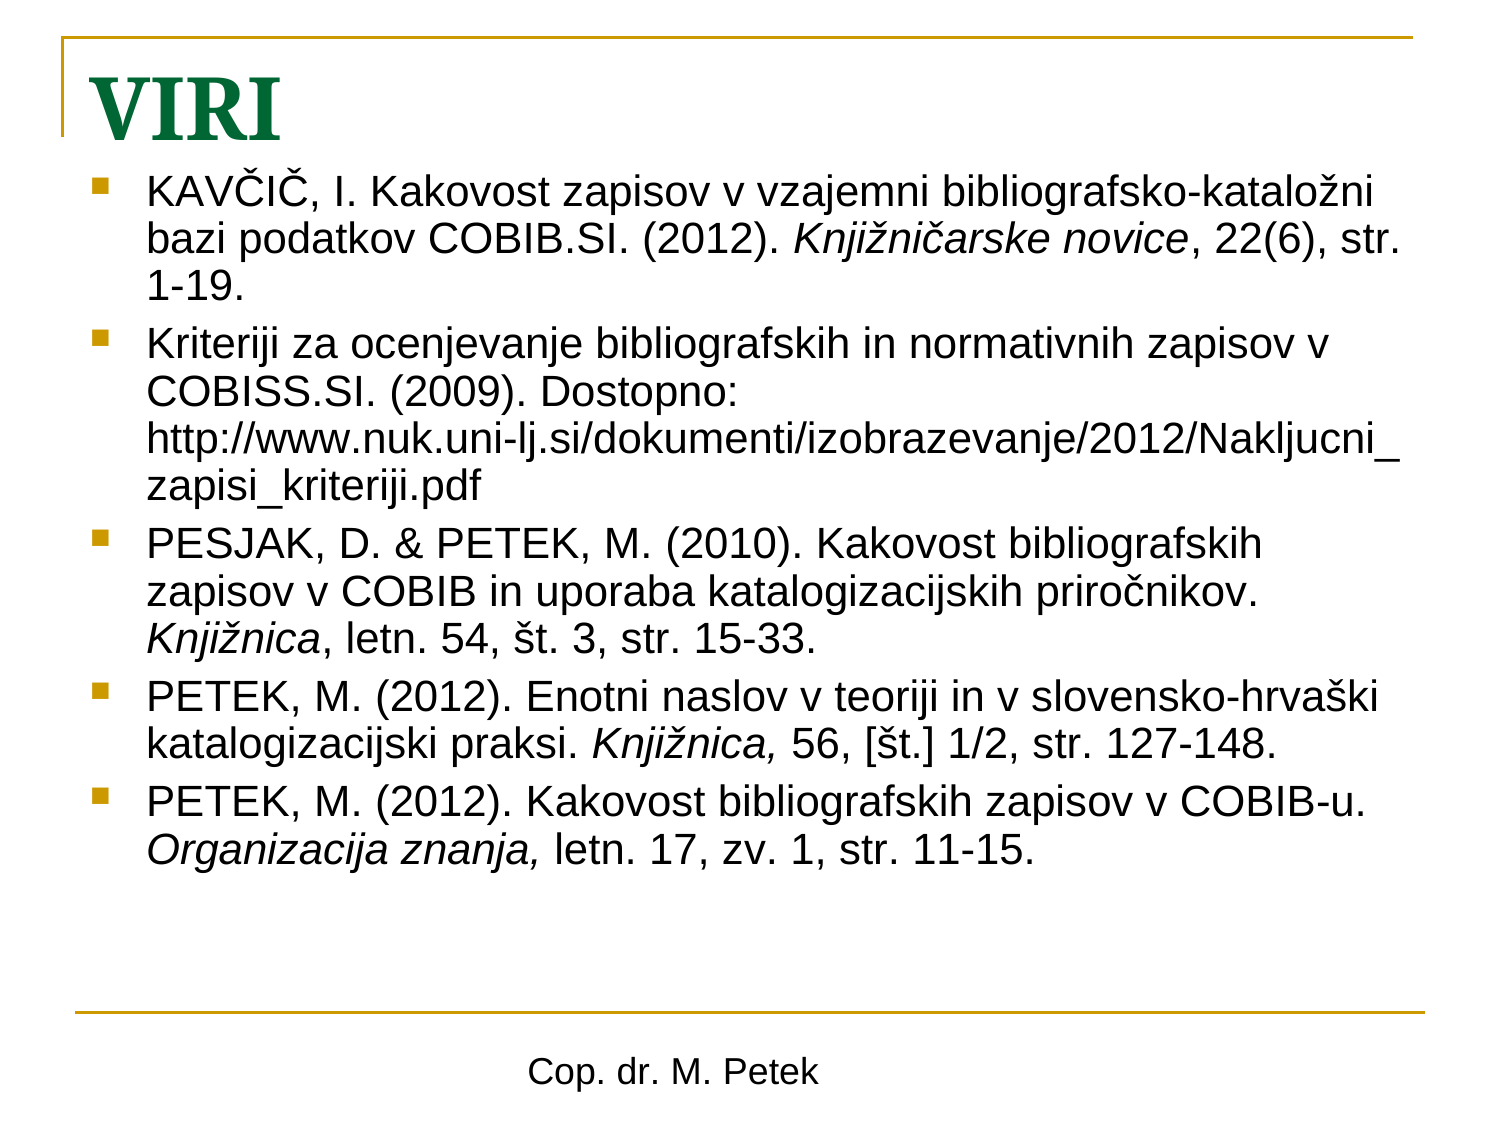

# VIRI
KAVČIČ, I. Kakovost zapisov v vzajemni bibliografsko-kataložni bazi podatkov COBIB.SI. (2012). Knjižničarske novice, 22(6), str. 1-19.
Kriteriji za ocenjevanje bibliografskih in normativnih zapisov v COBISS.SI. (2009). Dostopno: http://www.nuk.uni-lj.si/dokumenti/izobrazevanje/2012/Nakljucni_zapisi_kriteriji.pdf
PESJAK, D. & PETEK, M. (2010). Kakovost bibliografskih zapisov v COBIB in uporaba katalogizacijskih priročnikov. Knjižnica, letn. 54, št. 3, str. 15-33.
PETEK, M. (2012). Enotni naslov v teoriji in v slovensko-hrvaški katalogizacijski praksi. Knjižnica, 56, [št.] 1/2, str. 127-148.
PETEK, M. (2012). Kakovost bibliografskih zapisov v COBIB-u. Organizacija znanja, letn. 17, zv. 1, str. 11-15.
Cop. dr. M. Petek